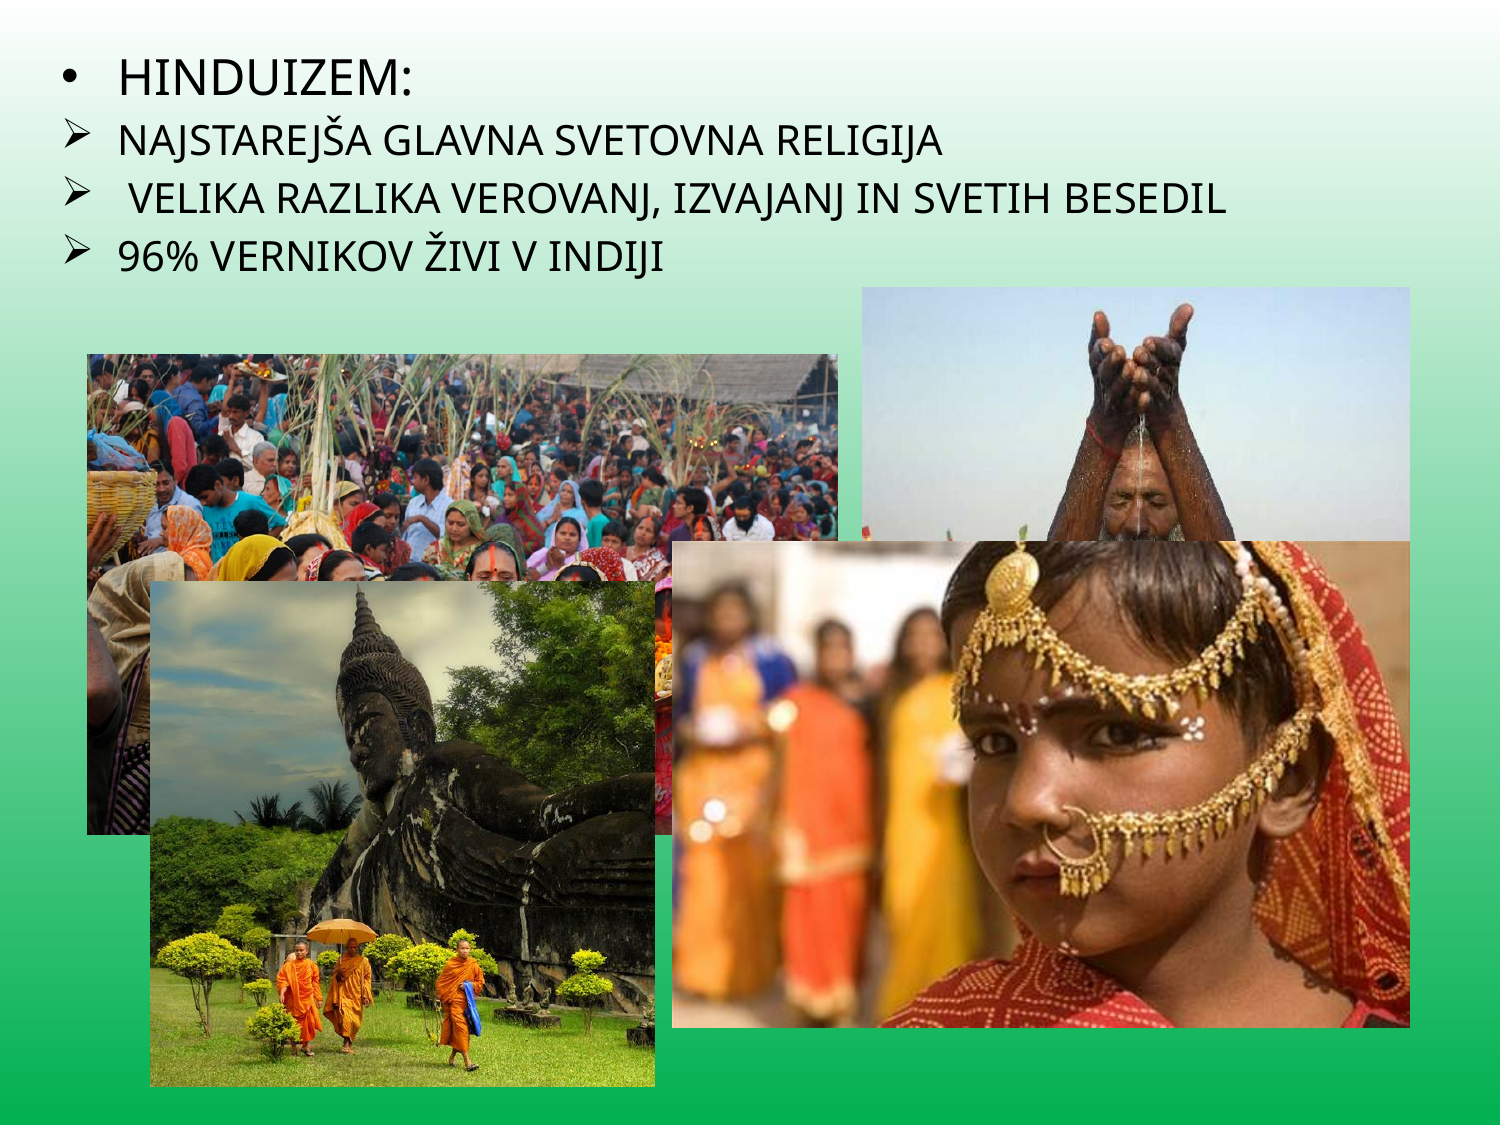

# HINDUIZEM:
NAJSTAREJŠA GLAVNA SVETOVNA RELIGIJA
 VELIKA RAZLIKA VEROVANJ, IZVAJANJ IN SVETIH BESEDIL
96% VERNIKOV ŽIVI V INDIJI